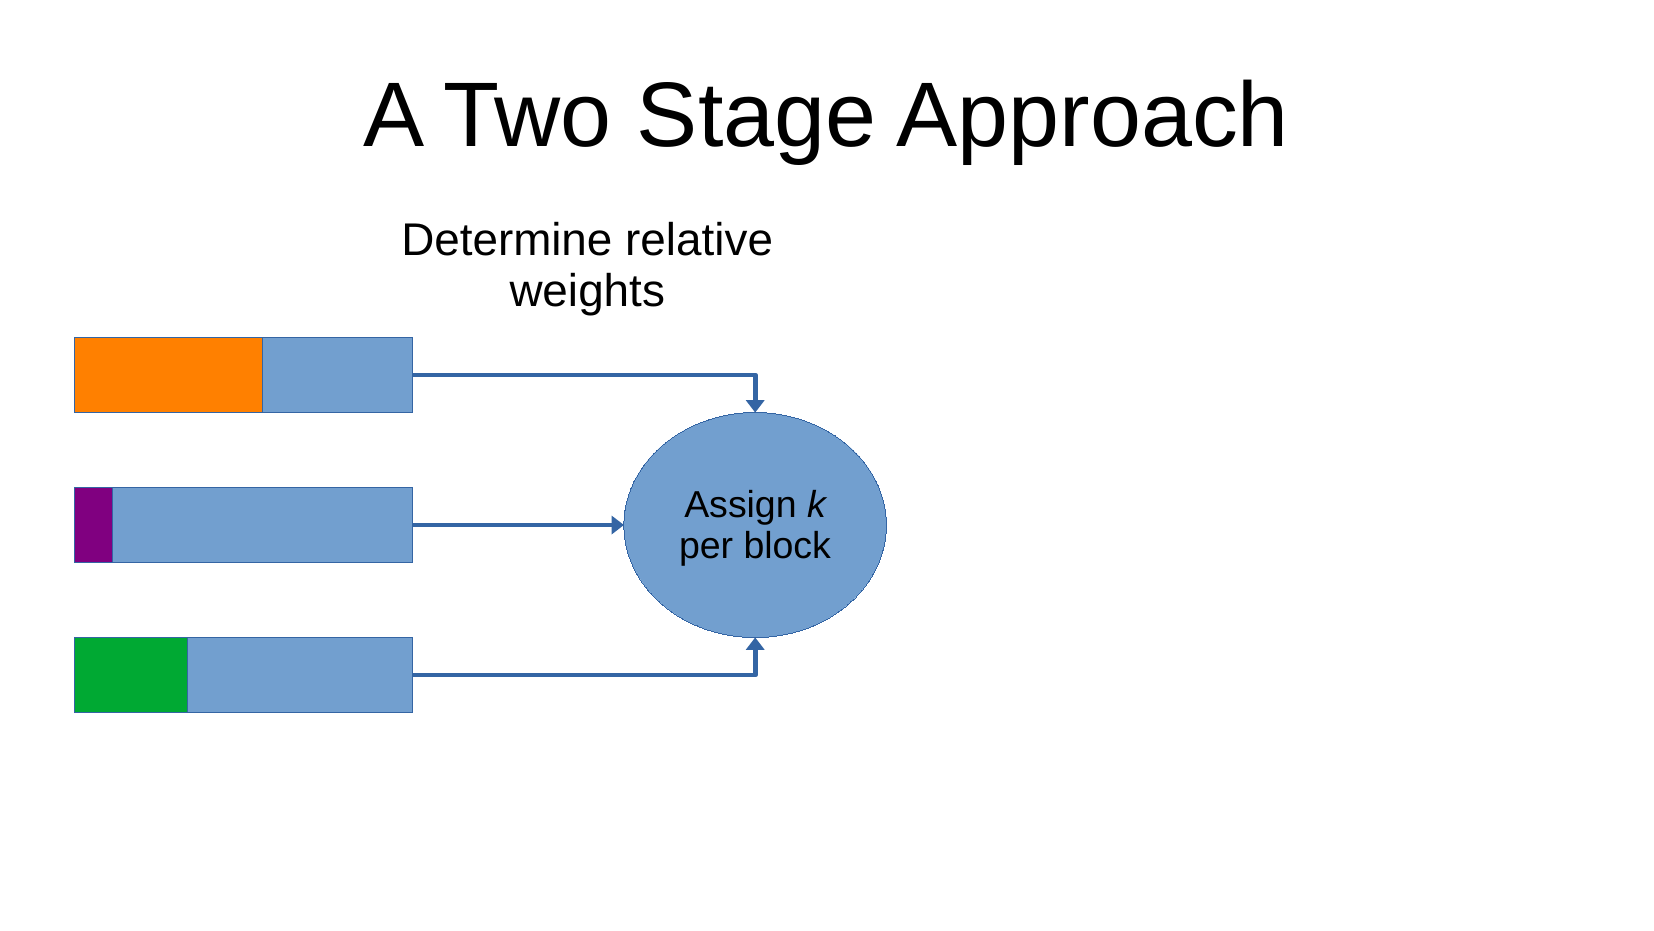

# A Two Stage Approach
Determine relative
weights
Assign k per block